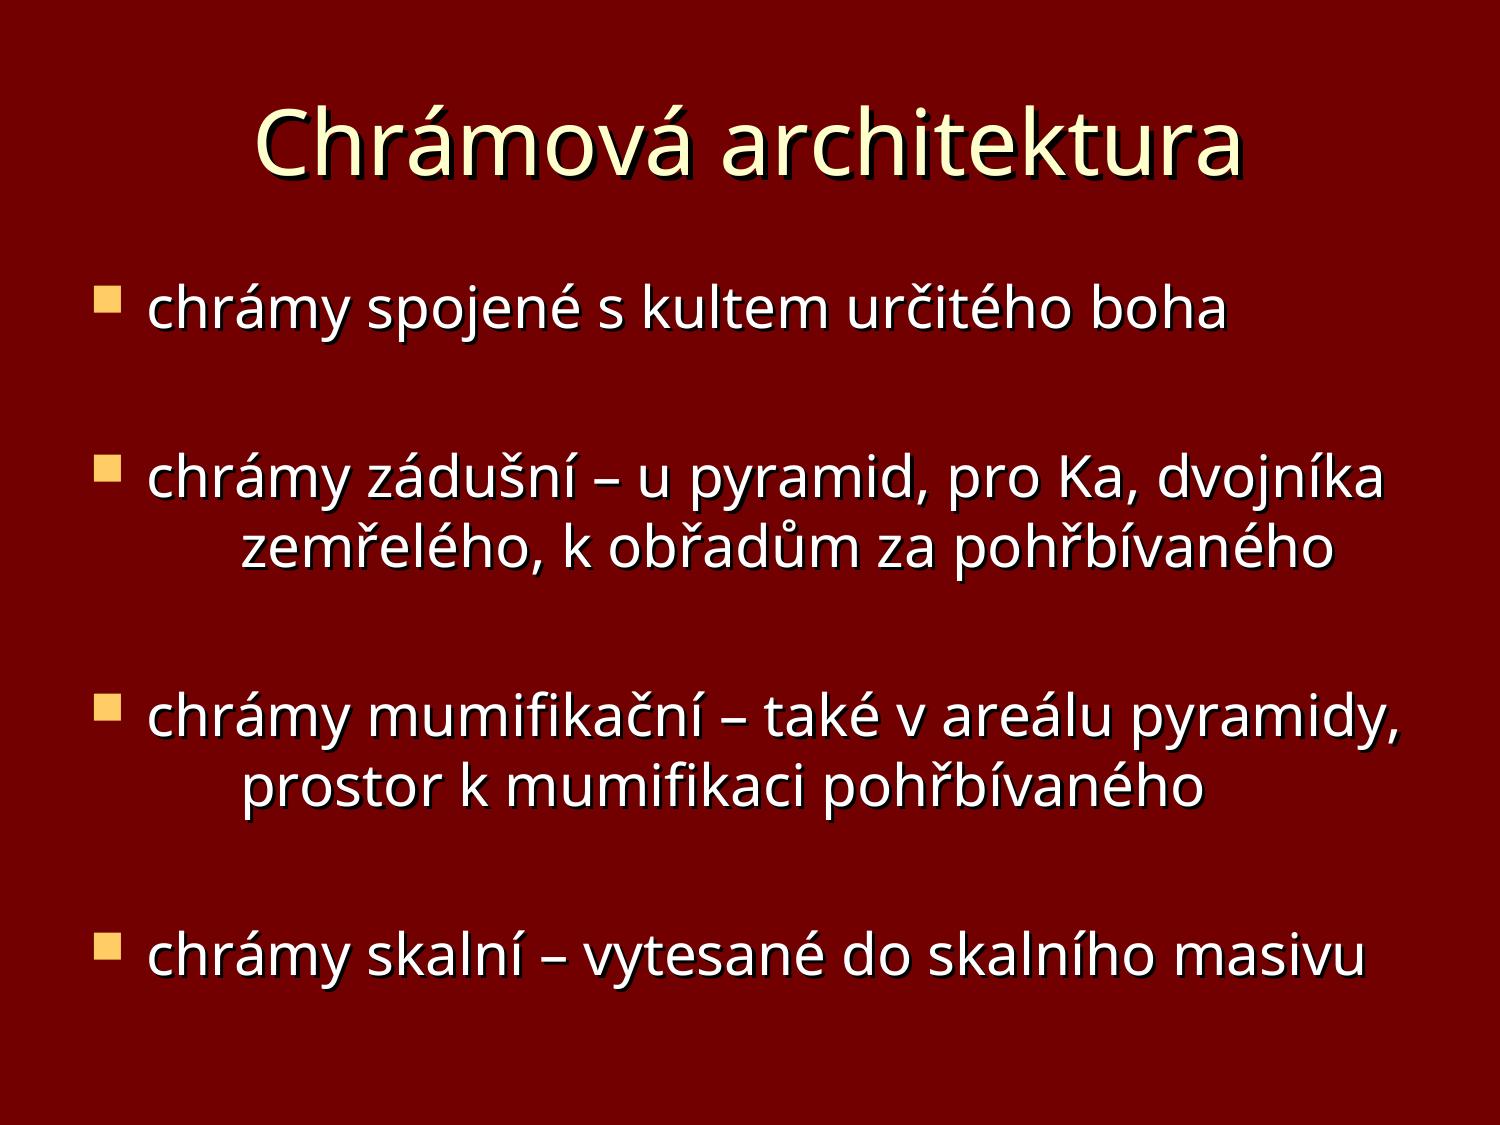

# Chrámová architektura
chrámy spojené s kultem určitého boha
chrámy zádušní – u pyramid, pro Ka, dvojníka 	zemřelého, k obřadům za pohřbívaného
chrámy mumifikační – také v areálu pyramidy, 	prostor k mumifikaci pohřbívaného
chrámy skalní – vytesané do skalního masivu